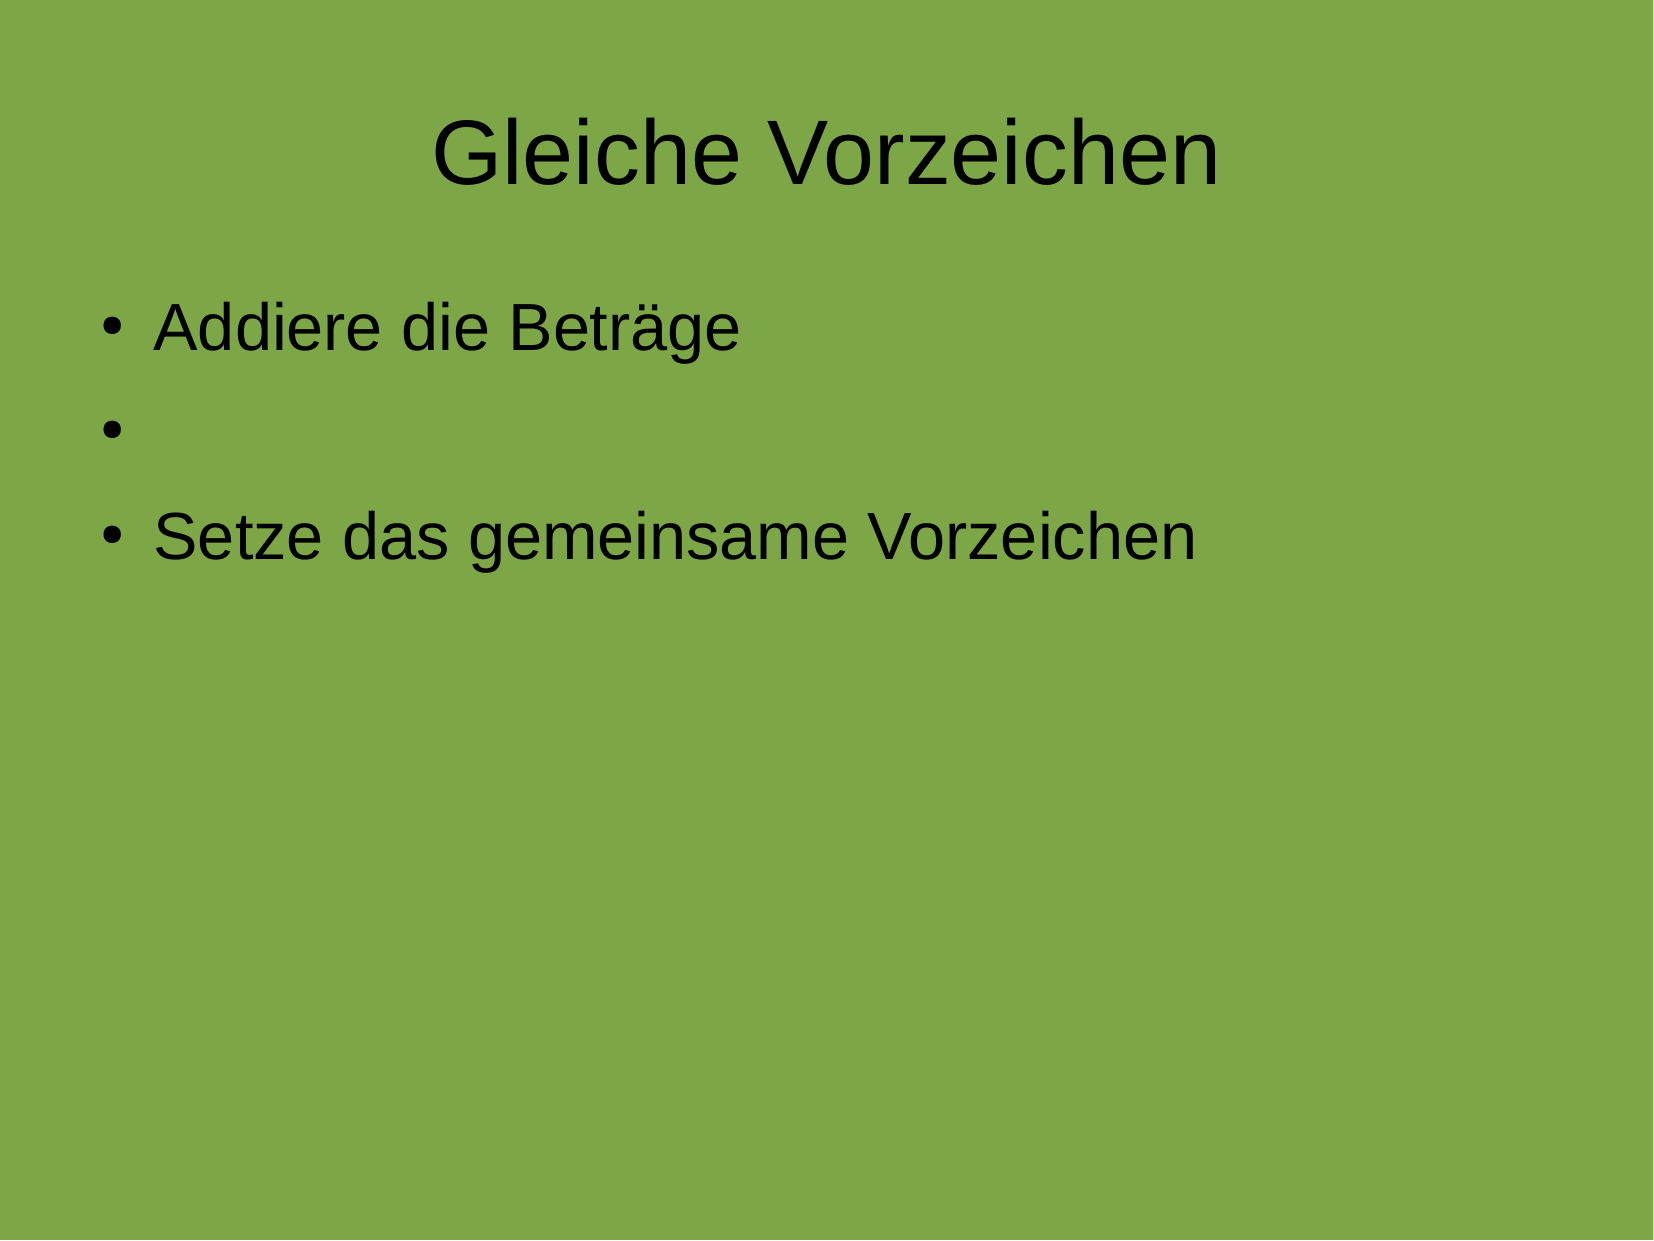

# Gleiche Vorzeichen
Addiere die Beträge
Setze das gemeinsame Vorzeichen